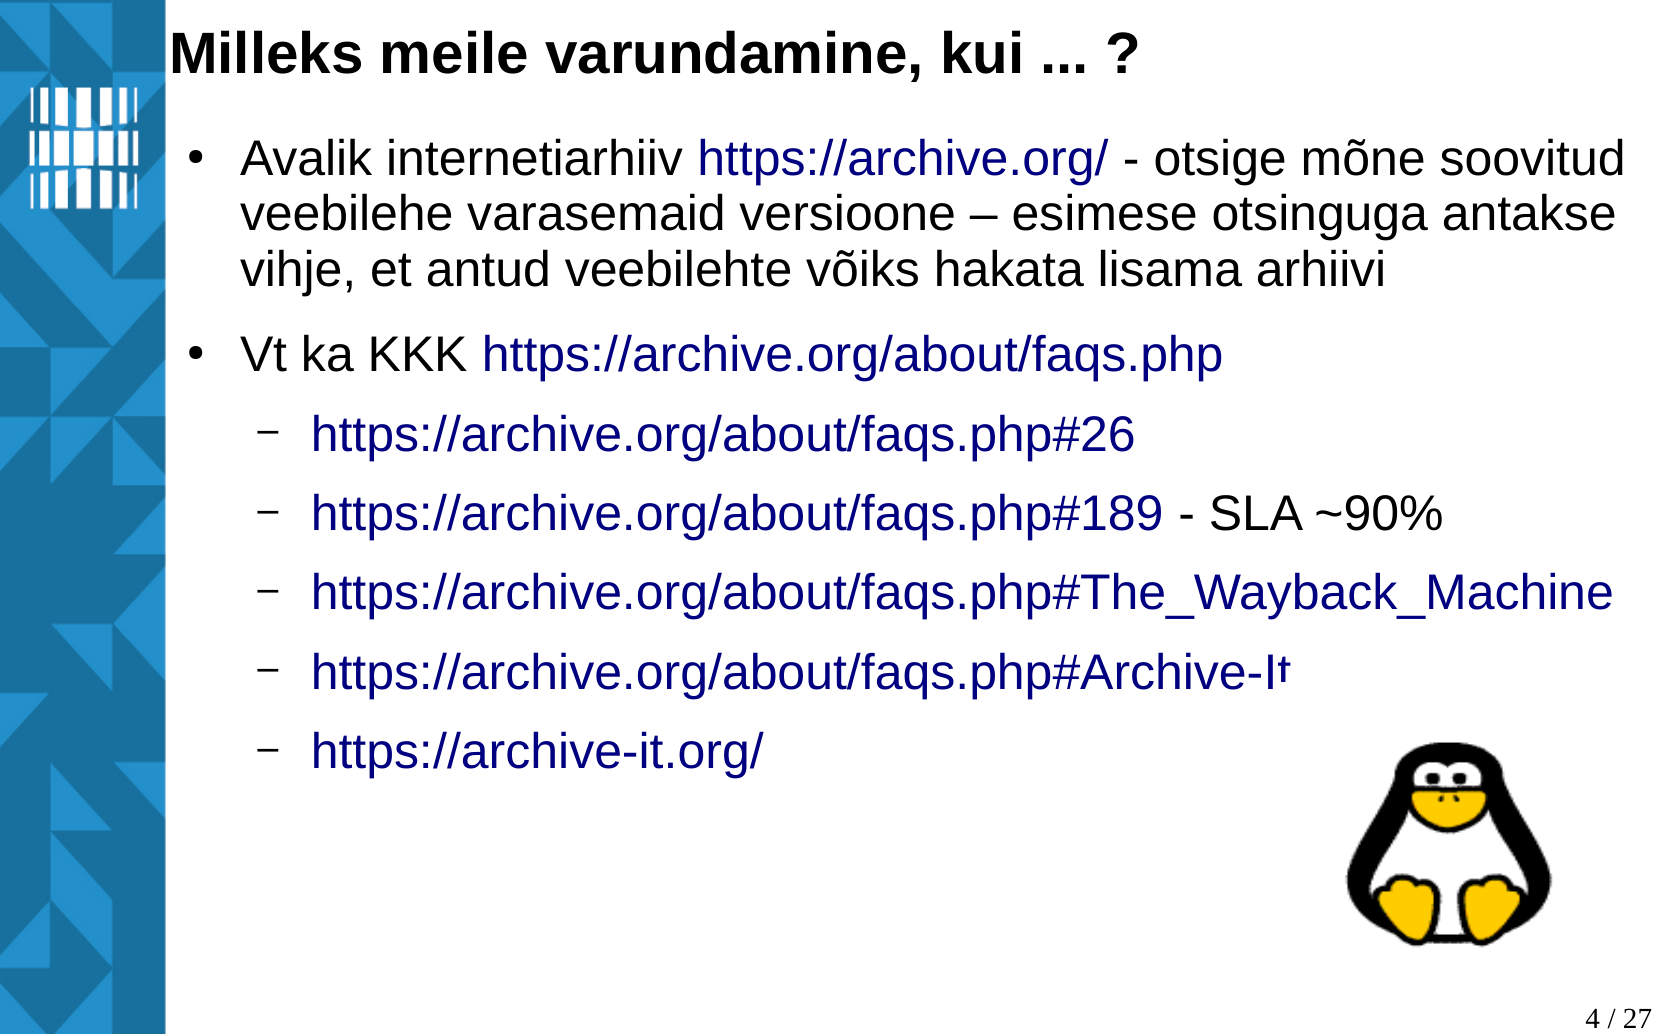

# Milleks meile varundamine, kui ... ?
Avalik internetiarhiiv https://archive.org/ - otsige mõne soovitud veebilehe varasemaid versioone – esimese otsinguga antakse vihje, et antud veebilehte võiks hakata lisama arhiivi
Vt ka KKK https://archive.org/about/faqs.php
https://archive.org/about/faqs.php#26
https://archive.org/about/faqs.php#189 - SLA ~90%
https://archive.org/about/faqs.php#The_Wayback_Machine
https://archive.org/about/faqs.php#Archive-It
https://archive-it.org/